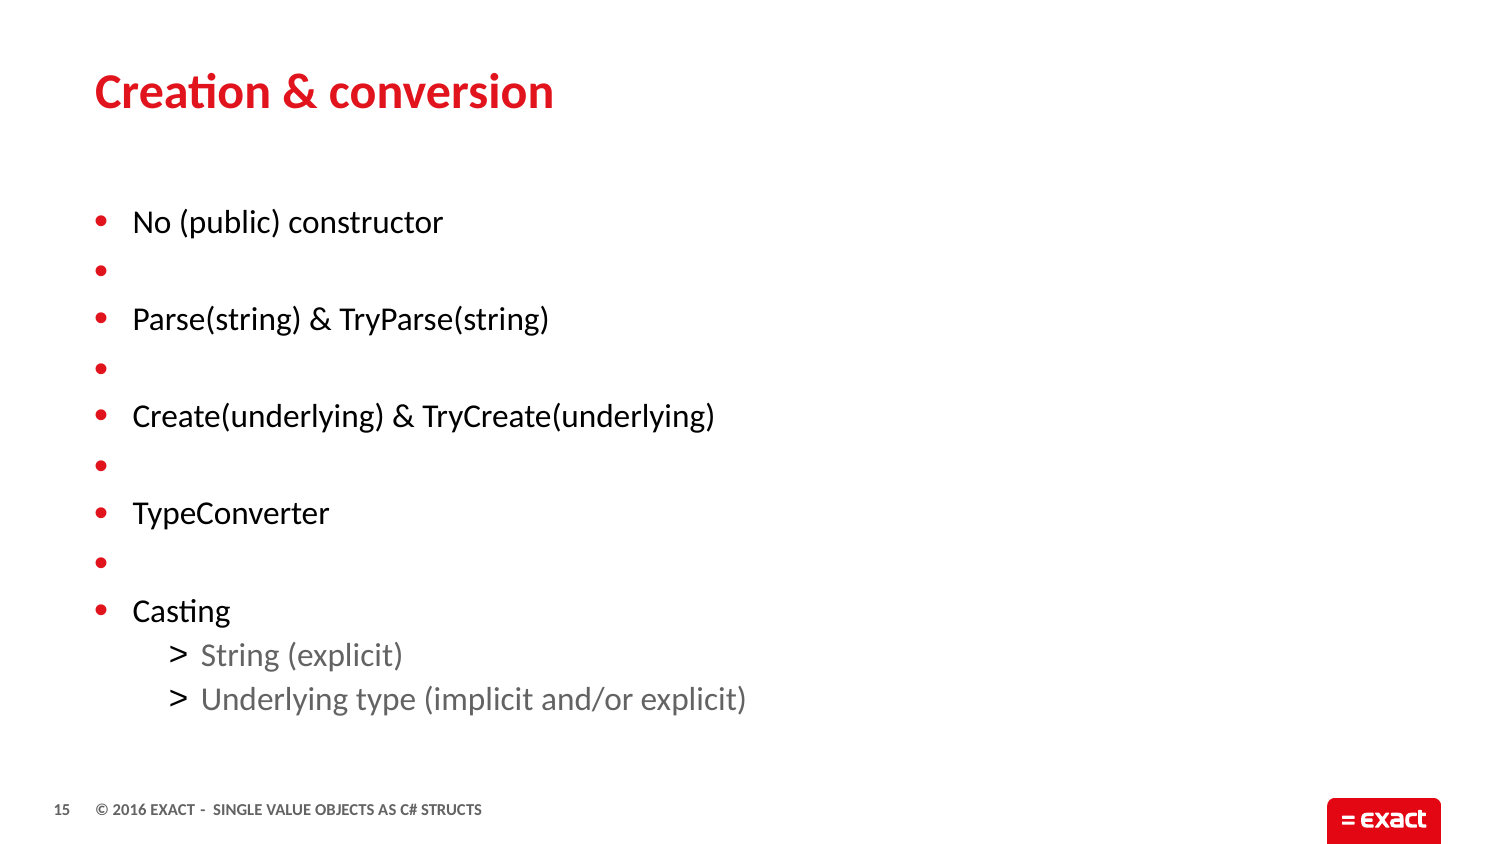

# Creation & conversion
No (public) constructor
Parse(string) & TryParse(string)
Create(underlying) & TryCreate(underlying)
TypeConverter
Casting
String (explicit)
Underlying type (implicit and/or explicit)
- Single Value Objects as C# structs